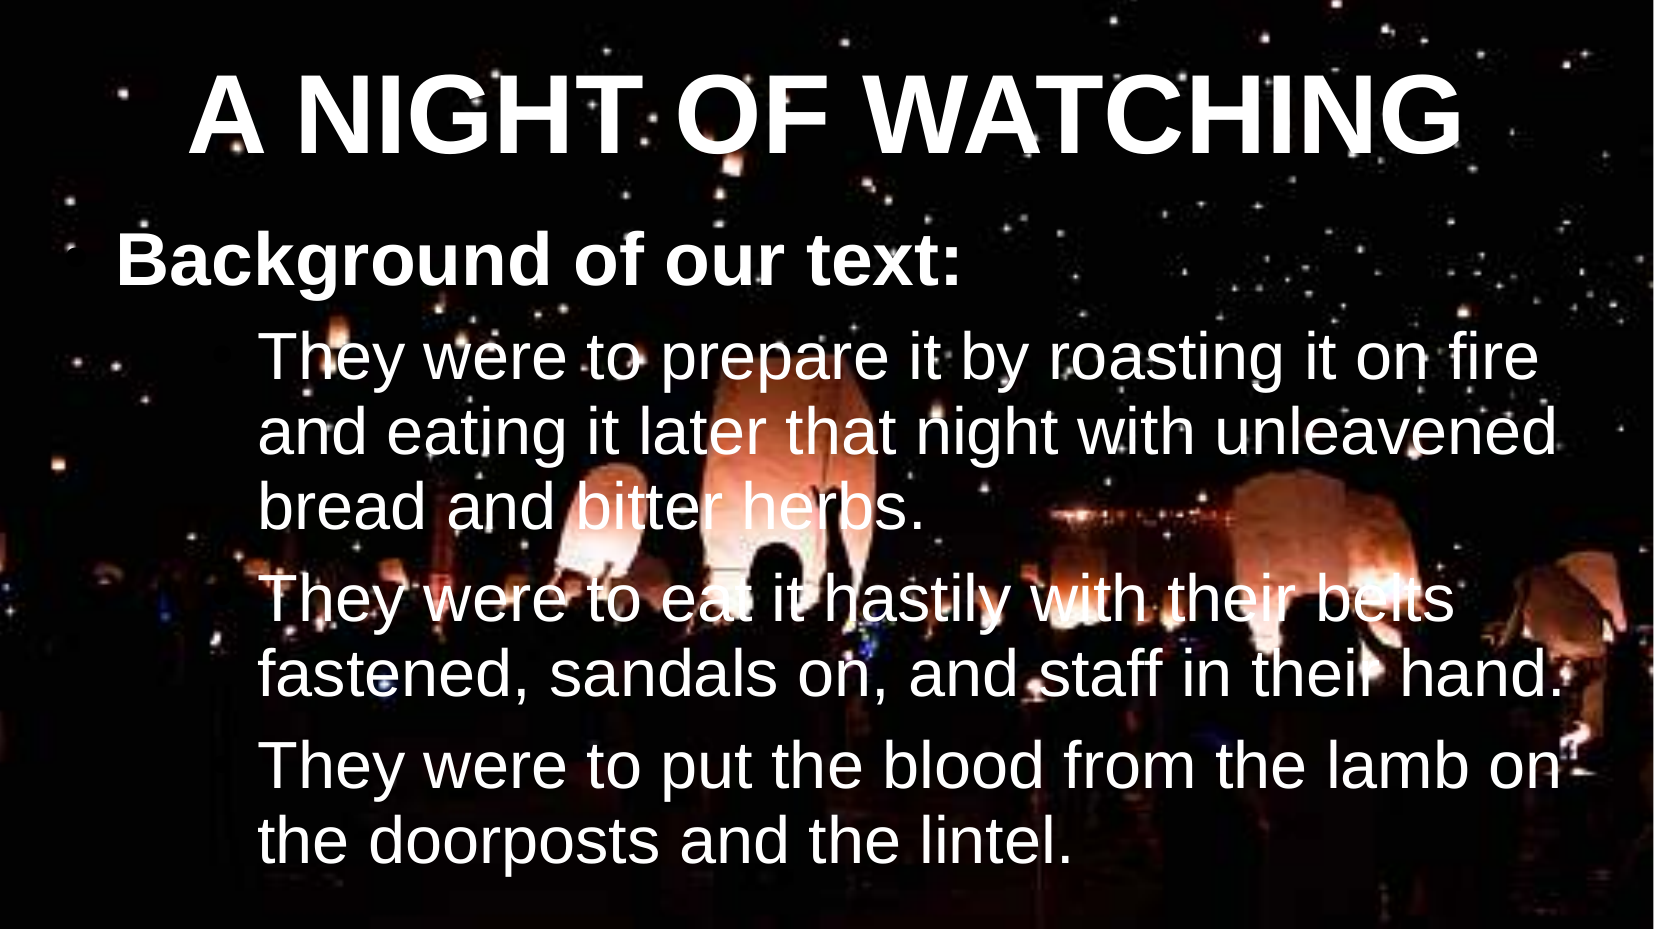

# A NIGHT OF WATCHING
Background of our text:
They were to prepare it by roasting it on fire and eating it later that night with unleavened bread and bitter herbs.
They were to eat it hastily with their belts fastened, sandals on, and staff in their hand.
They were to put the blood from the lamb on the doorposts and the lintel.